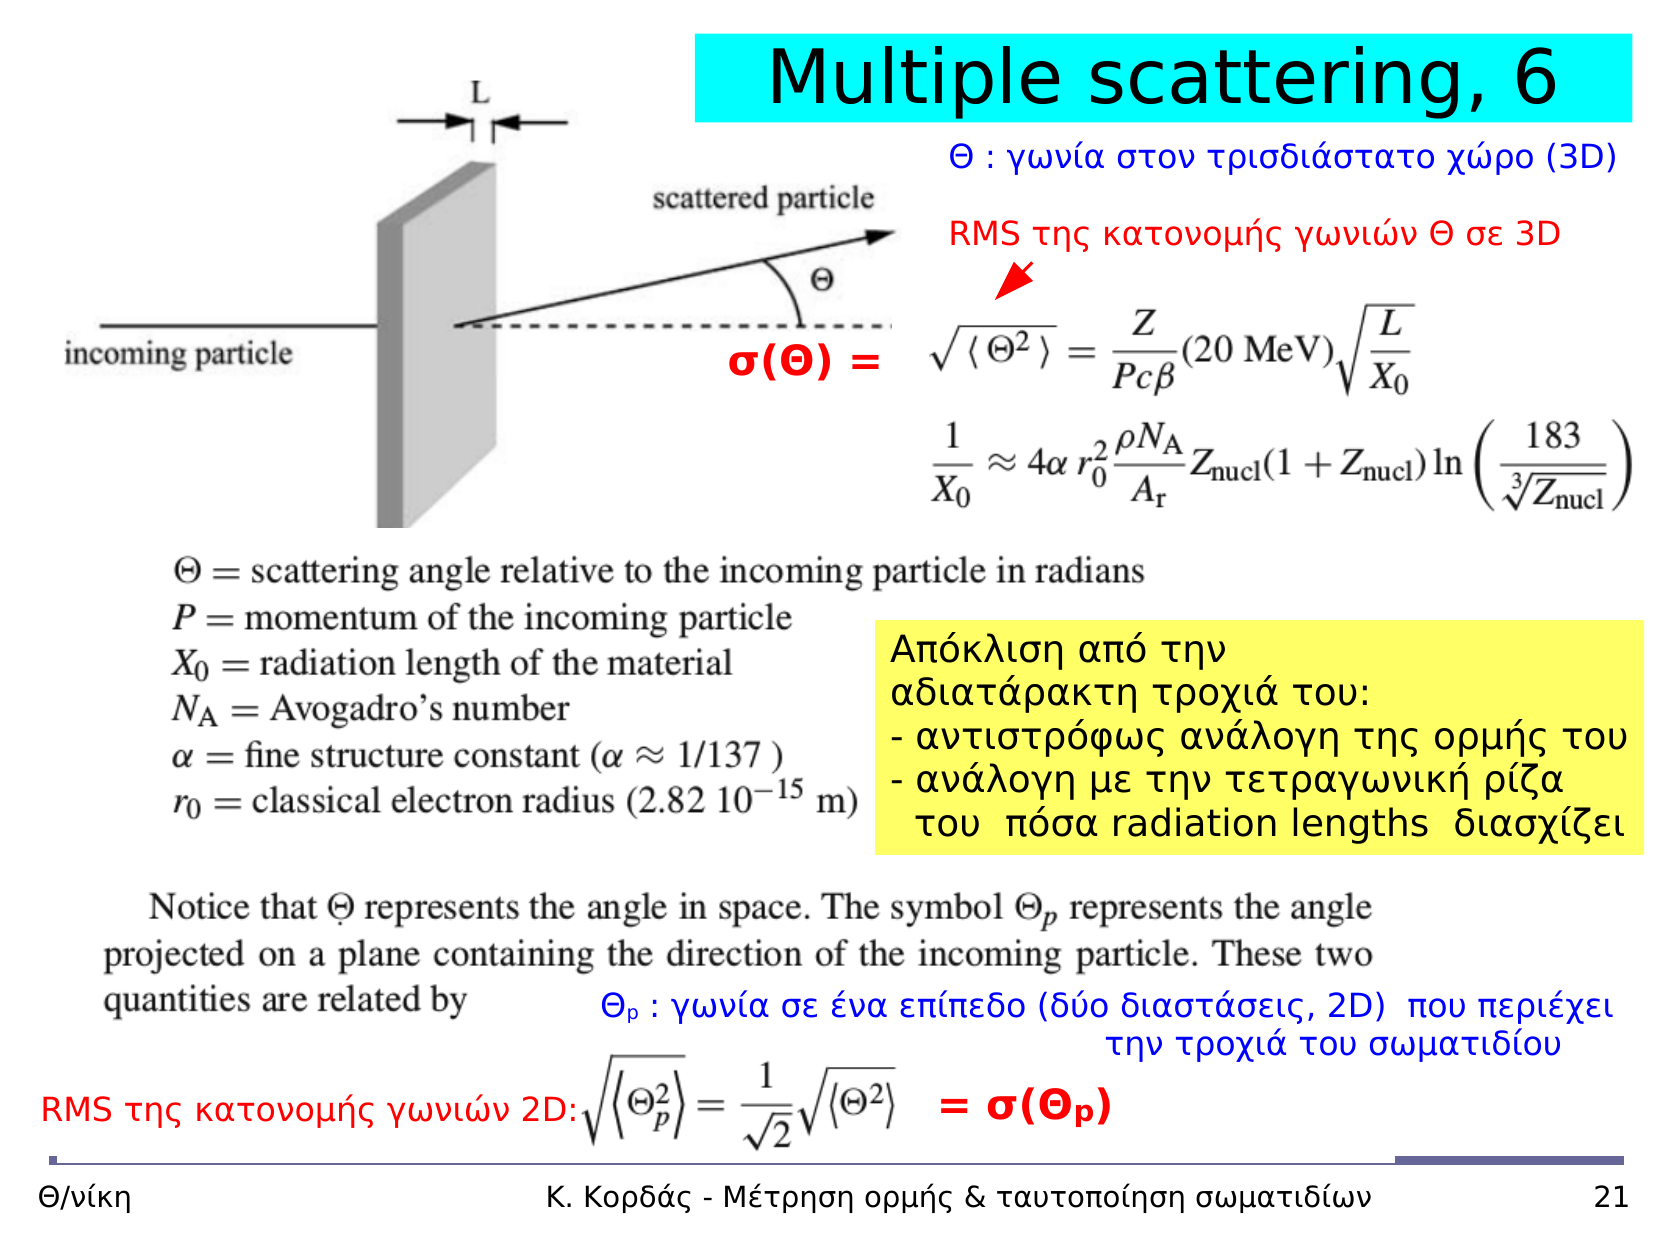

# Μultiple scattering, 6
Θ : γωνία στον τρισδιάστατο χώρο (3D)
RMS της κατονομής γωνιών Θ σε 3D
σ(Θ) =
Απόκλιση από την
αδιατάρακτη τροχιά του:
- αντιστρόφως ανάλογη της ορμής του
- ανάλογη με την τετραγωνική ρίζα
 του πόσα radiation lengths διασχίζει
Θp : γωνία σε ένα επίπεδο (δύο διαστάσεις, 2D) που περιέχει
 την τροχιά του σωματιδίου
 = σ(Θp)
RMS της κατονομής γωνιών 2D:
Θ/νίκη
Κ. Κορδάς - Μέτρηση ορμής & ταυτοποίηση σωματιδίων
21